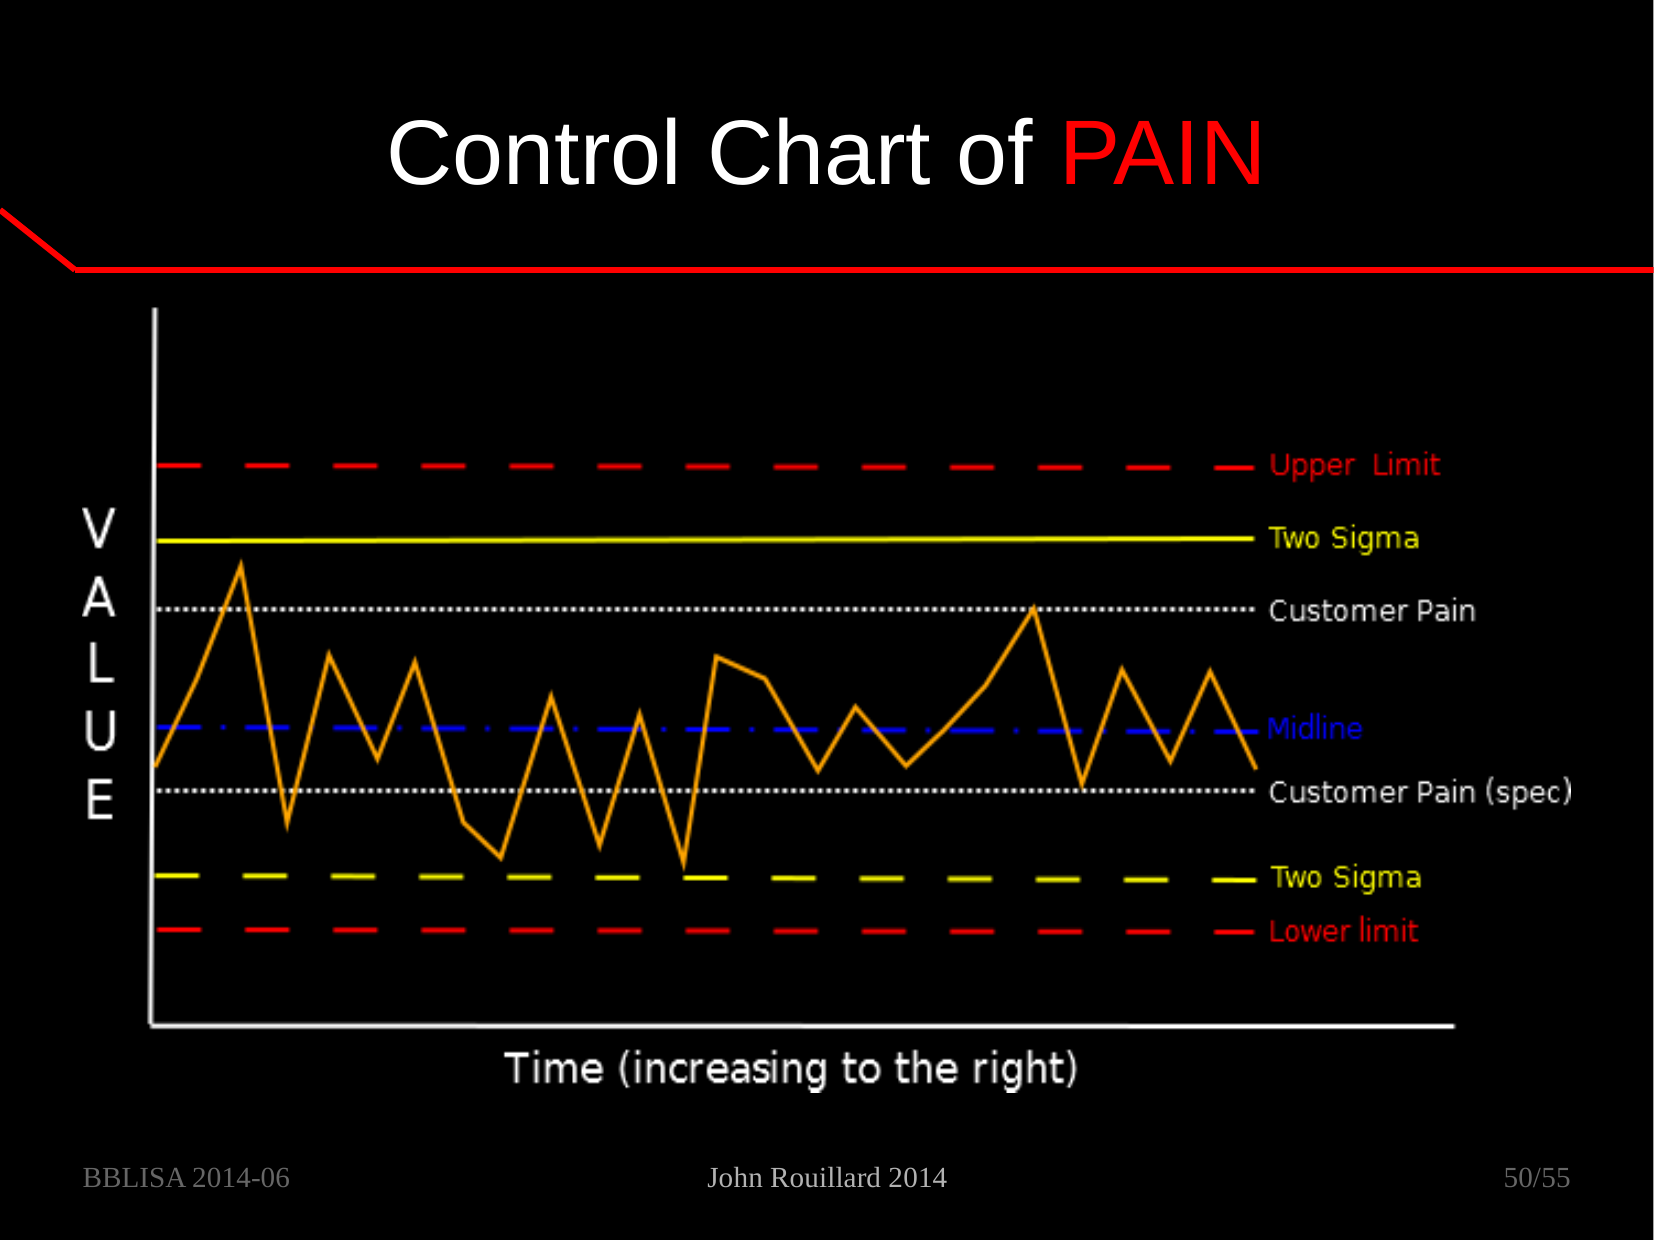

# Control Chart of PAIN
BBLISA 2014-06
John Rouillard 2014
50